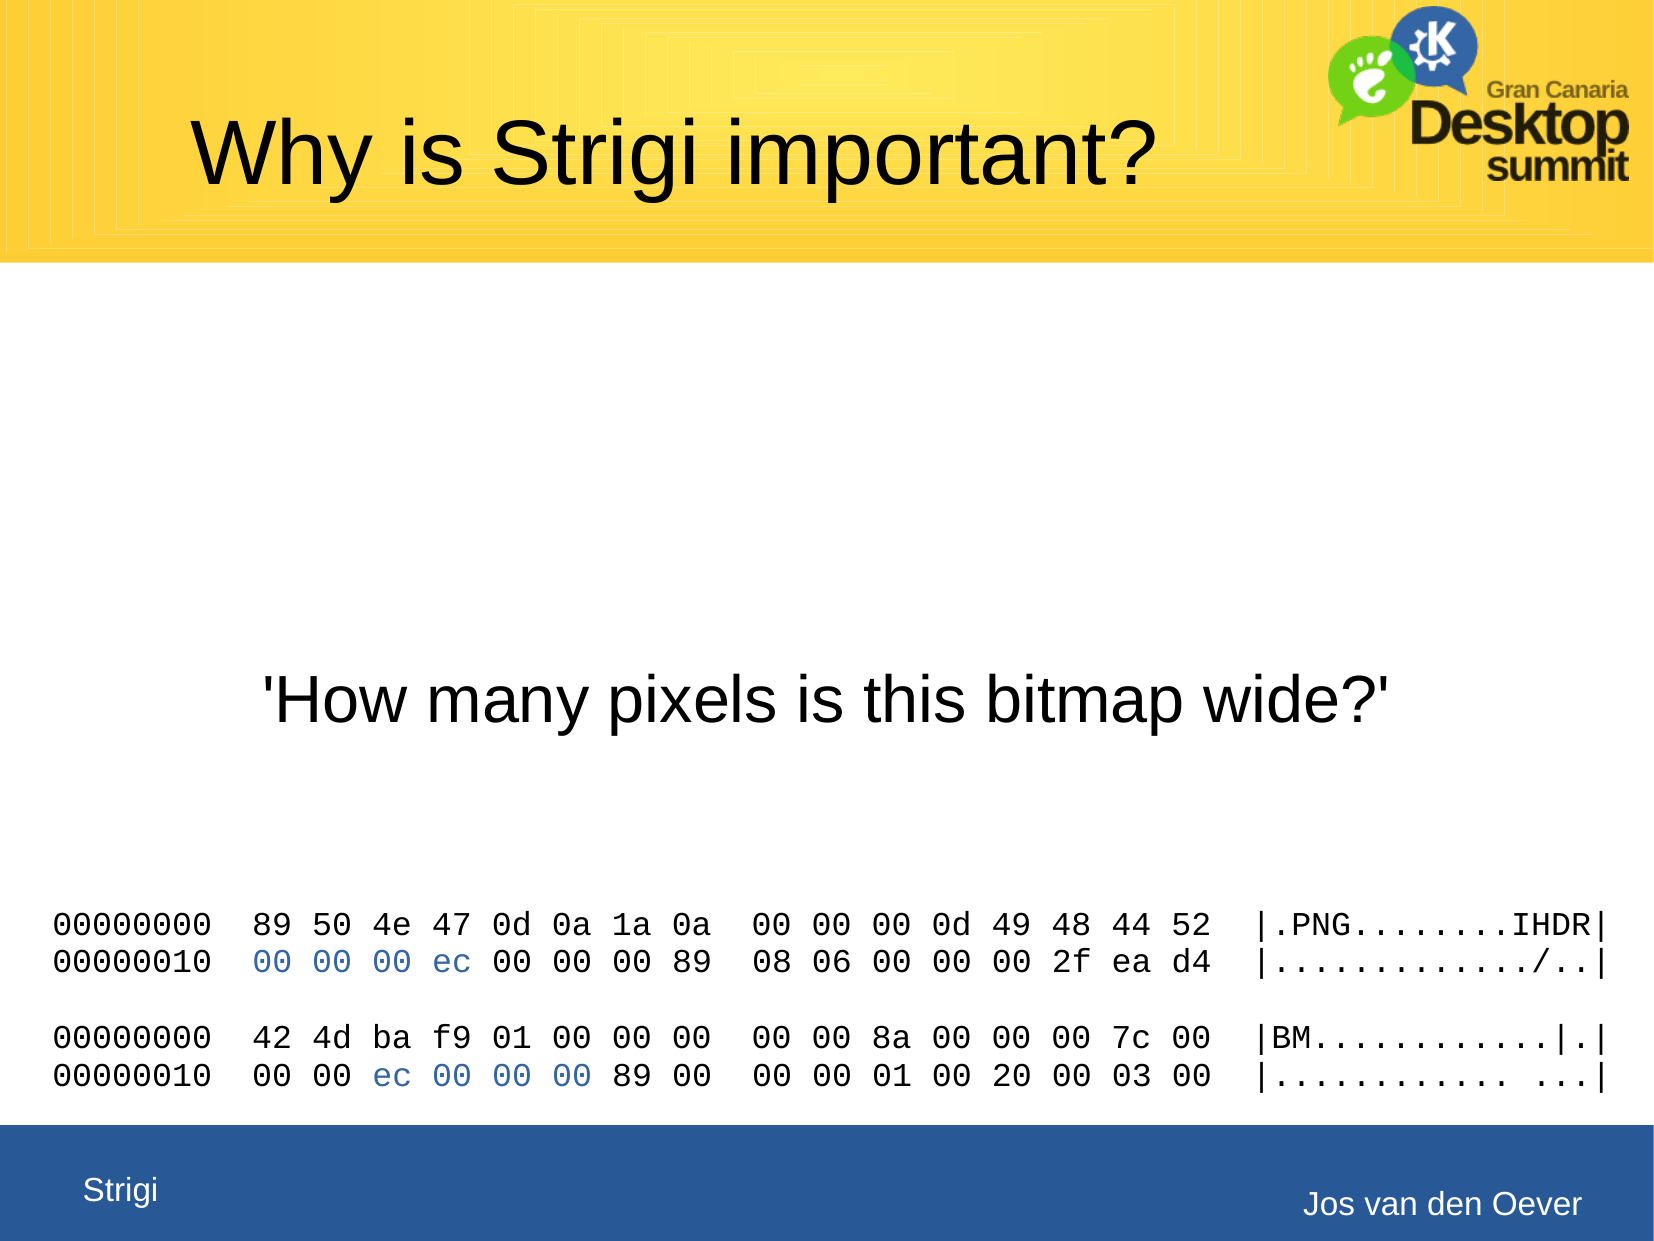

# Why is Strigi important?
'How many pixels is this bitmap wide?'
00000000 89 50 4e 47 0d 0a 1a 0a 00 00 00 0d 49 48 44 52 |.PNG........IHDR|
00000010 00 00 00 ec 00 00 00 89 08 06 00 00 00 2f ea d4 |............./..|
00000000 42 4d ba f9 01 00 00 00 00 00 8a 00 00 00 7c 00 |BM............|.|
00000010 00 00 ec 00 00 00 89 00 00 00 01 00 20 00 03 00 |............ ...|